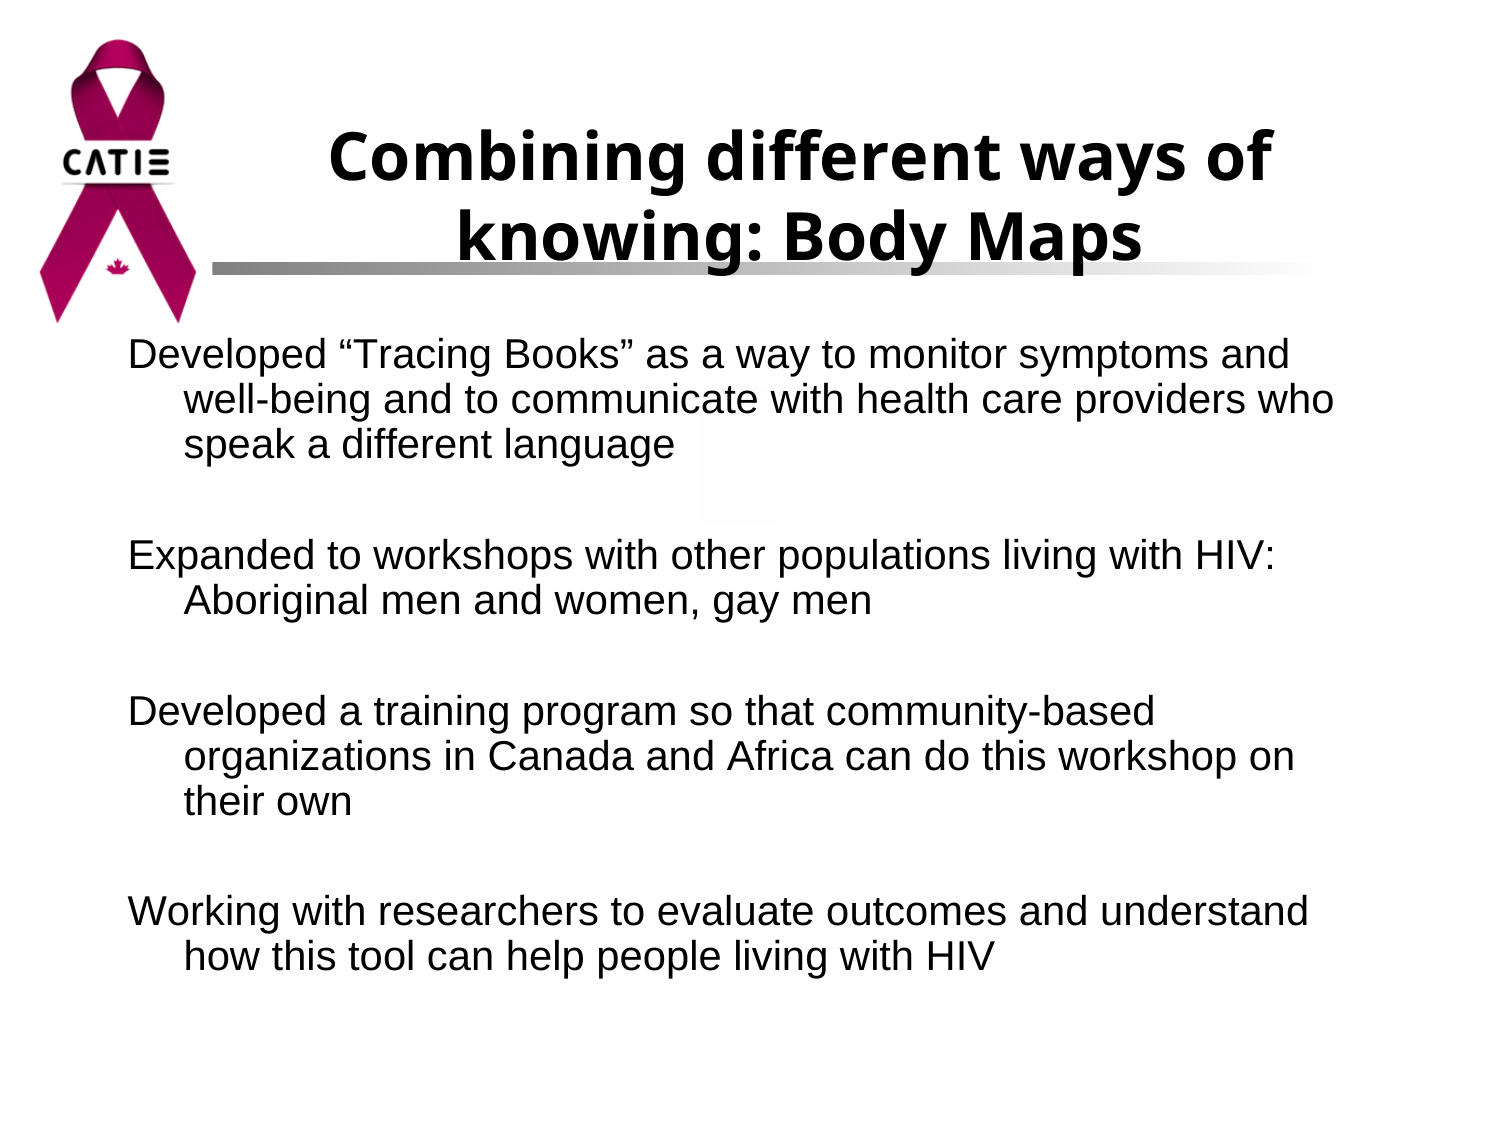

# Combining different ways of knowing: Body Maps
Developed “Tracing Books” as a way to monitor symptoms and well-being and to communicate with health care providers who speak a different language
Expanded to workshops with other populations living with HIV: Aboriginal men and women, gay men
Developed a training program so that community-based organizations in Canada and Africa can do this workshop on their own
Working with researchers to evaluate outcomes and understand how this tool can help people living with HIV